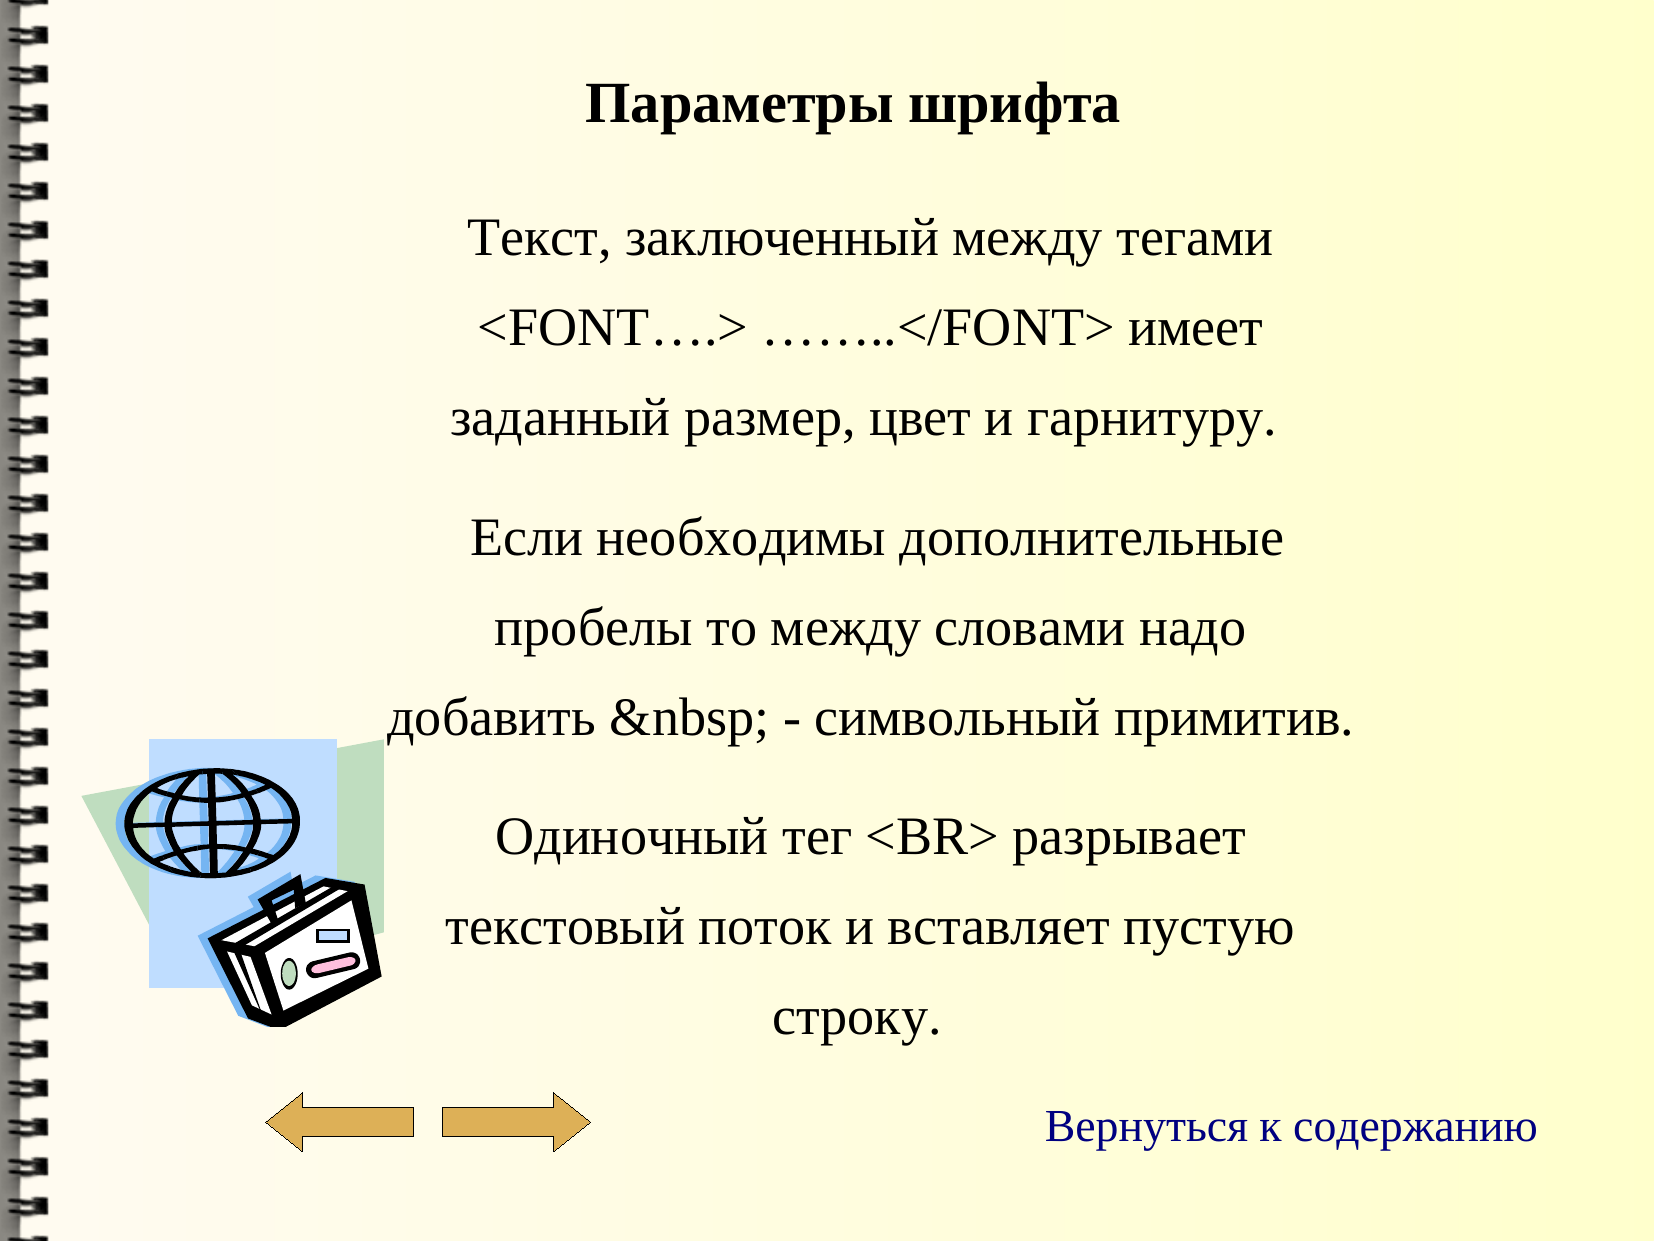

# Параметры шрифта
Текст, заключенный между тегами <FONT….> ……..</FONT> имеет заданный размер, цвет и гарнитуру.
 Если необходимы дополнительные пробелы то между словами надо добавить &nbsp; - символьный примитив.
Одиночный тег <BR> разрывает текстовый поток и вставляет пустую строку.
 Вернуться к содержанию